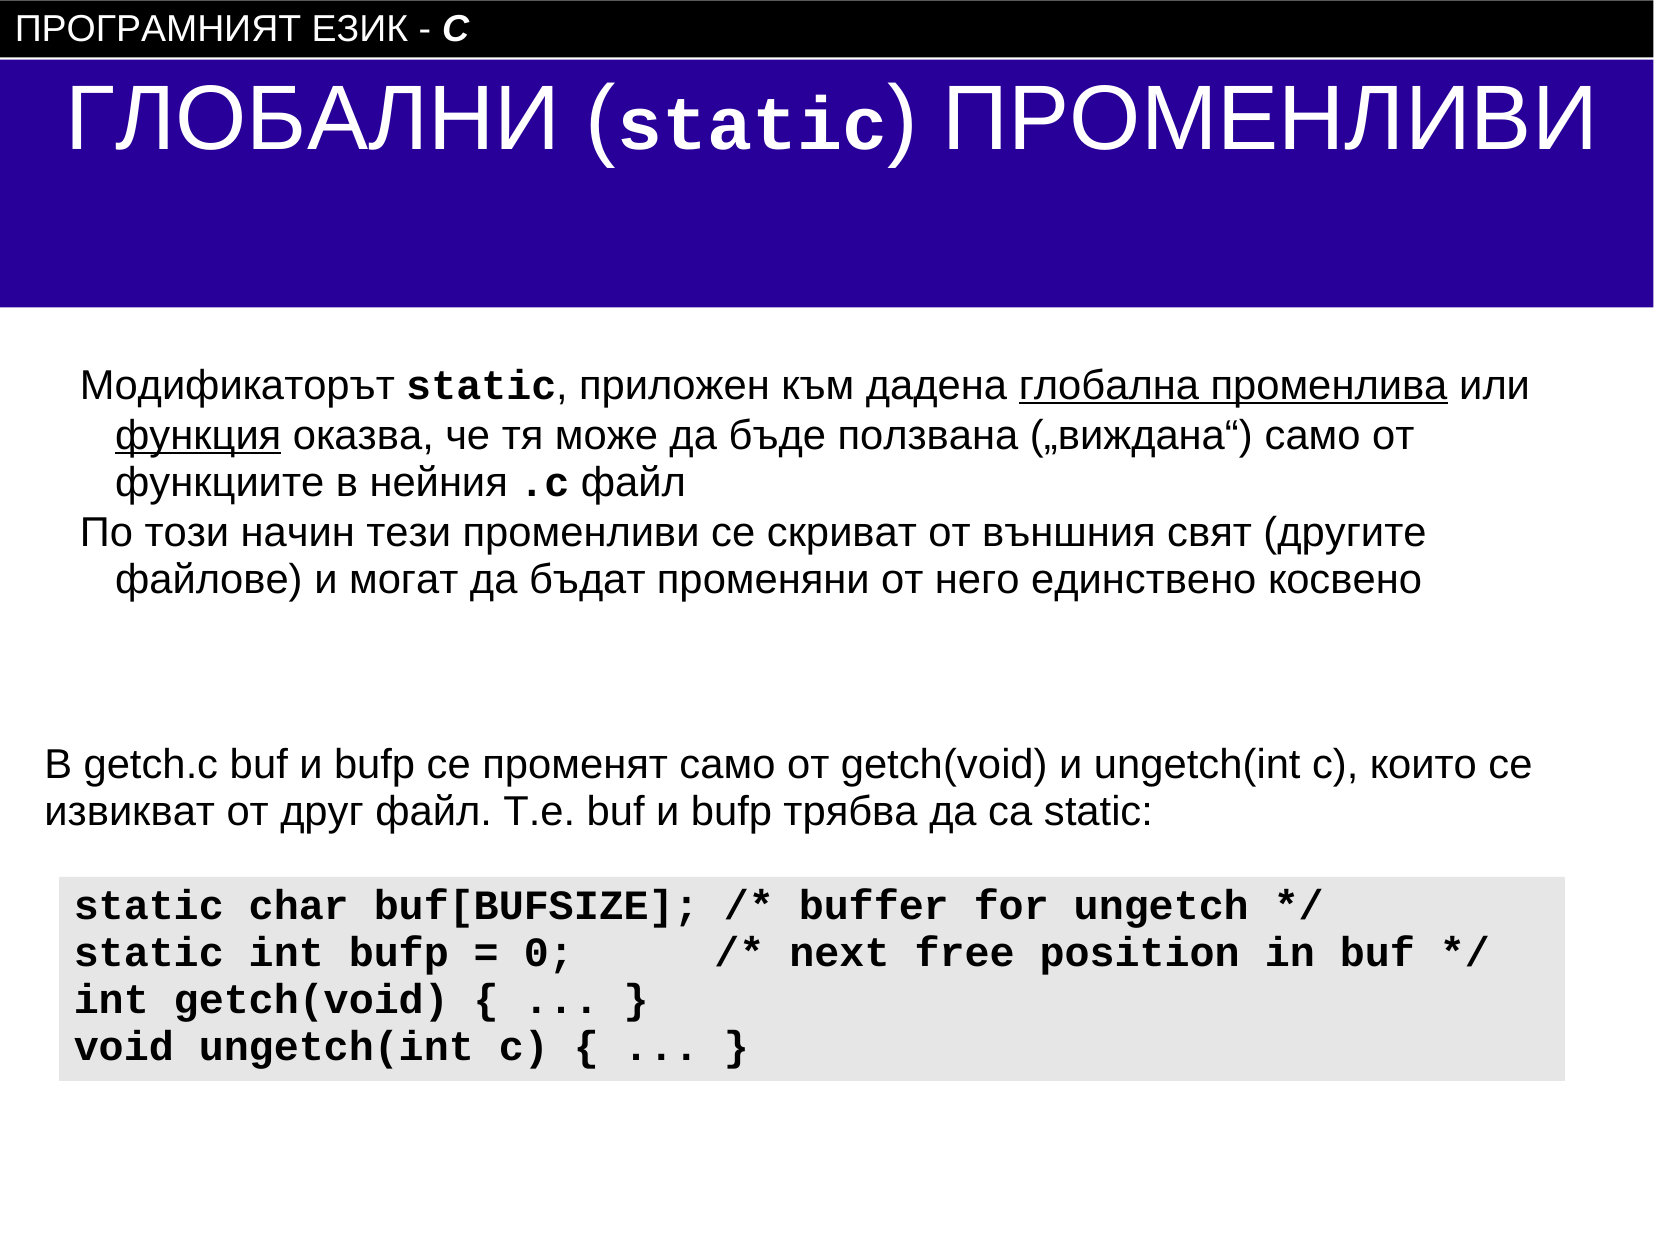

ПРОГРАМНИЯT ЕЗИК - С
 ГЛОБАЛНИ (static) ПРОМЕНЛИВИ
Модификаторът static, приложен към дадена глобална променлива или функция оказва, че тя може да бъде ползвана („виждана“) само от функциите в нейния .c файл
По този начин тези променливи се скриват от външния свят (другите файлове) и могат да бъдат променяни от него единствено косвено
В getch.c buf и bufp се променят само от getch(void) и ungetch(int c), които се извикват от друг файл. Т.е. buf и bufp трябва да са static:
static char buf[BUFSIZE]; /* buffer for ungetch */
static int bufp = 0; 	 /* next free position in buf */
int getch(void) { ... }
void ungetch(int c) { ... }